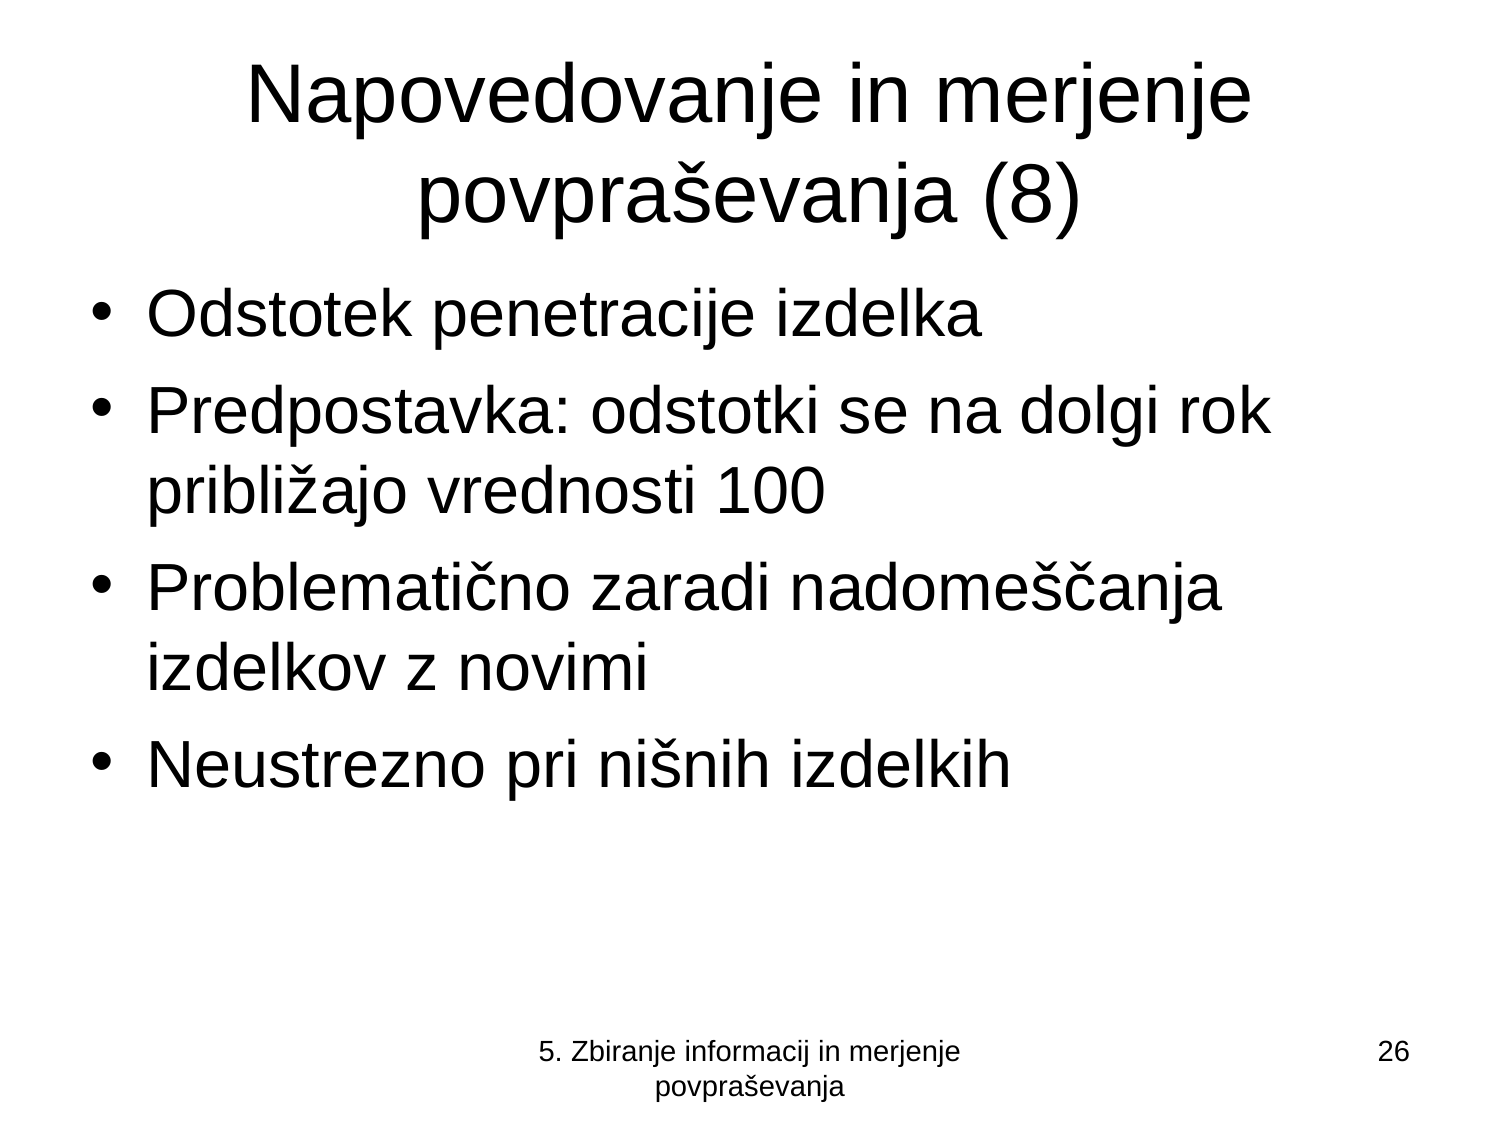

# Napovedovanje in merjenje povpraševanja (8)
Odstotek penetracije izdelka
Predpostavka: odstotki se na dolgi rok približajo vrednosti 100
Problematično zaradi nadomeščanja izdelkov z novimi
Neustrezno pri nišnih izdelkih
5. Zbiranje informacij in merjenje povpraševanja